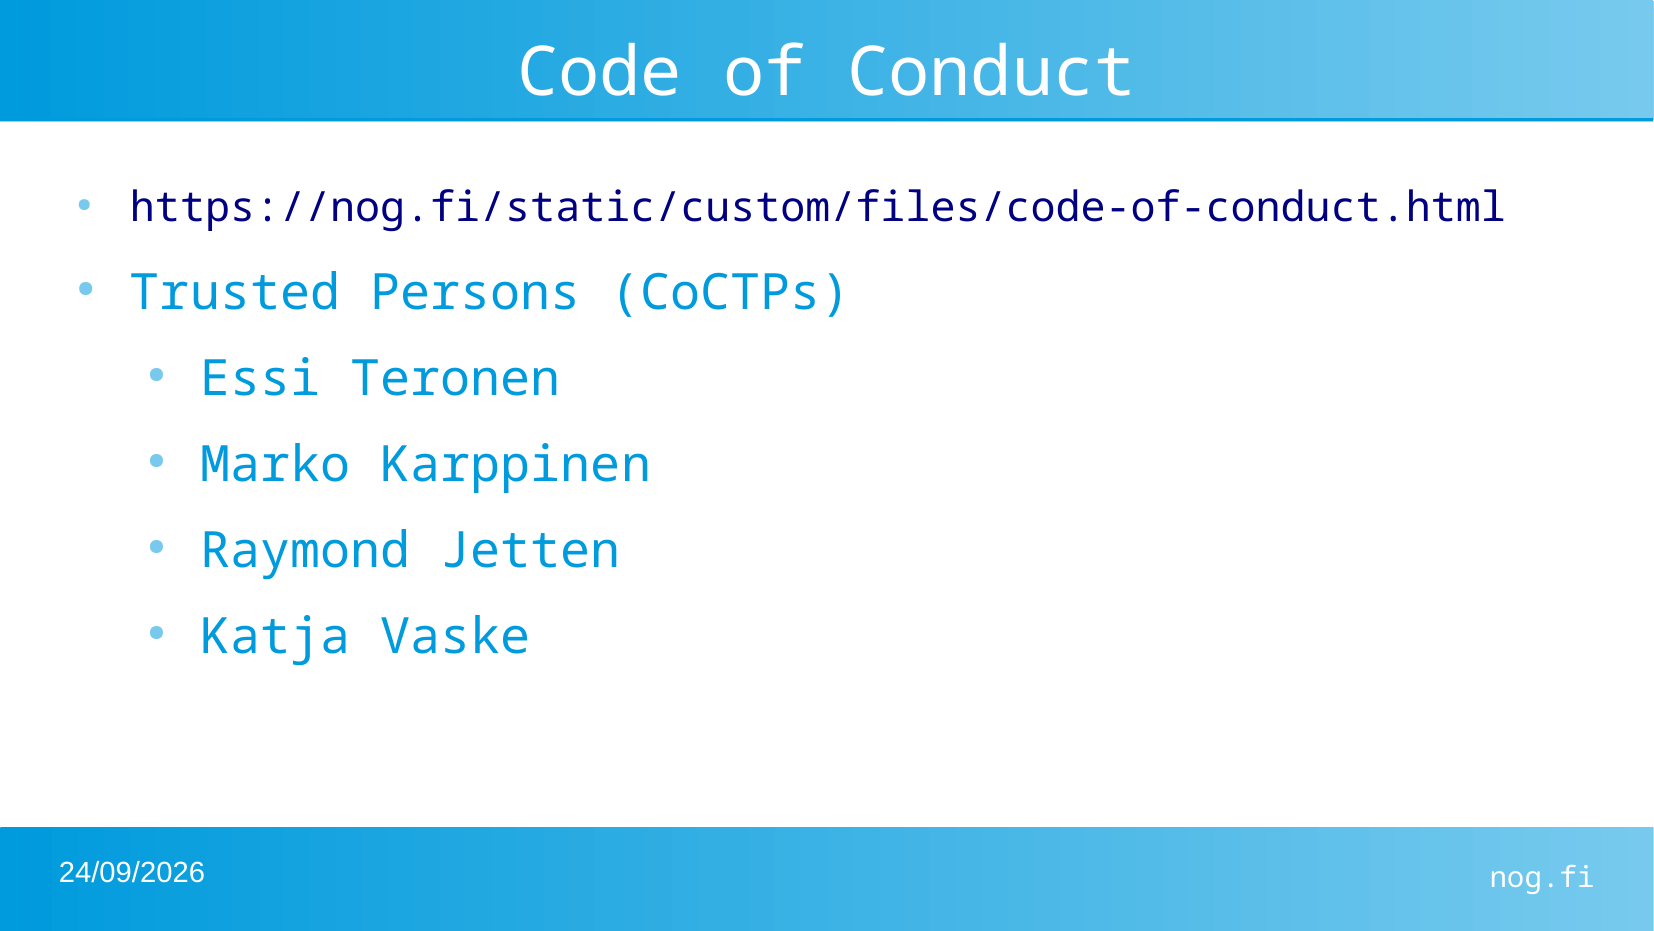

# Code of Conduct
https://nog.fi/static/custom/files/code-of-conduct.html
Trusted Persons (CoCTPs)
Essi Teronen
Marko Karppinen
Raymond Jetten
Katja Vaske
13